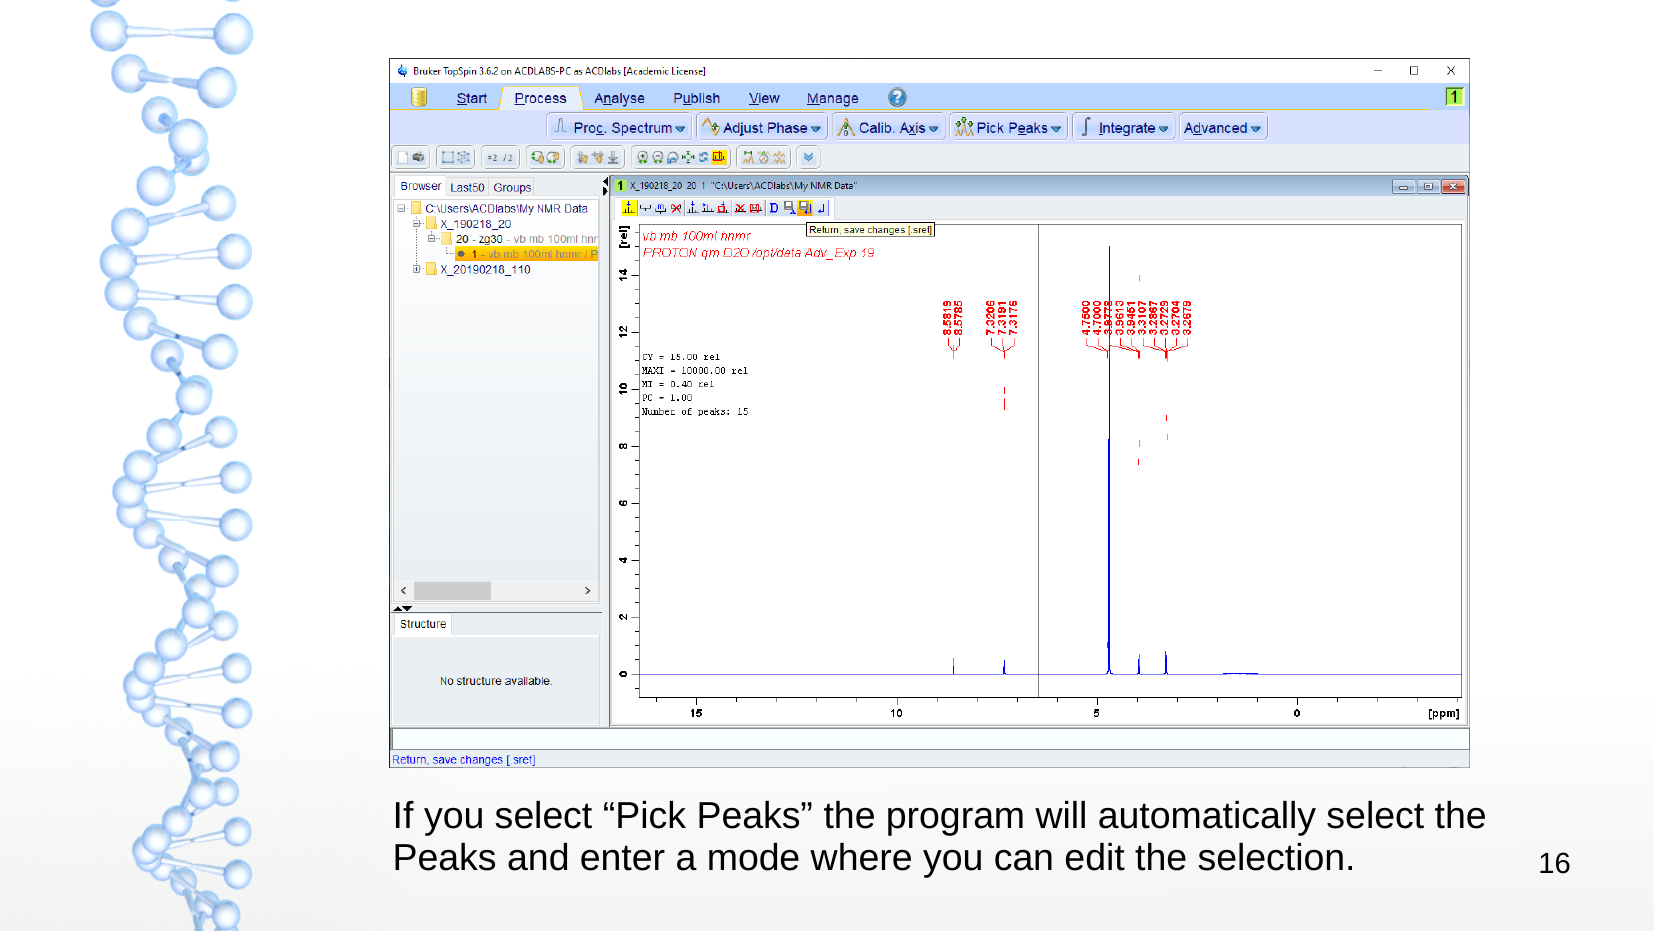

If you select “Pick Peaks” the program will automatically select the
Peaks and enter a mode where you can edit the selection.
16